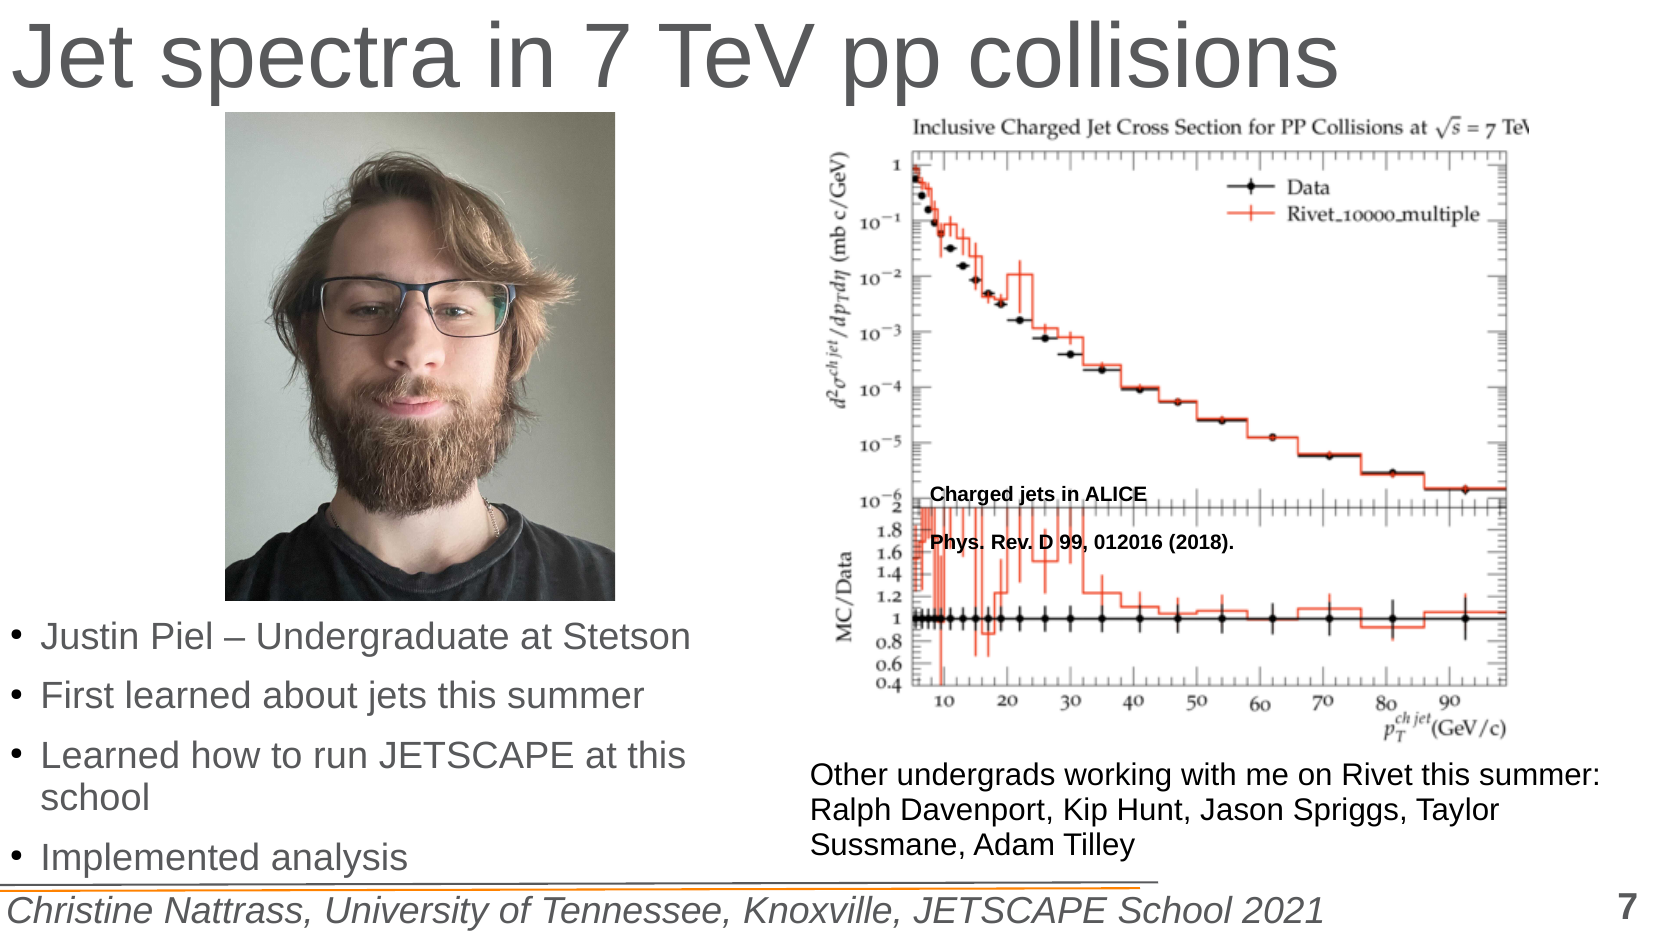

# Jet spectra in 7 TeV pp collisions
Charged jets in ALICE
Phys. Rev. D 99, 012016 (2018).
Justin Piel – Undergraduate at Stetson
First learned about jets this summer
Learned how to run JETSCAPE at this school
Implemented analysis
Other undergrads working with me on Rivet this summer: Ralph Davenport, Kip Hunt, Jason Spriggs, Taylor Sussmane, Adam Tilley